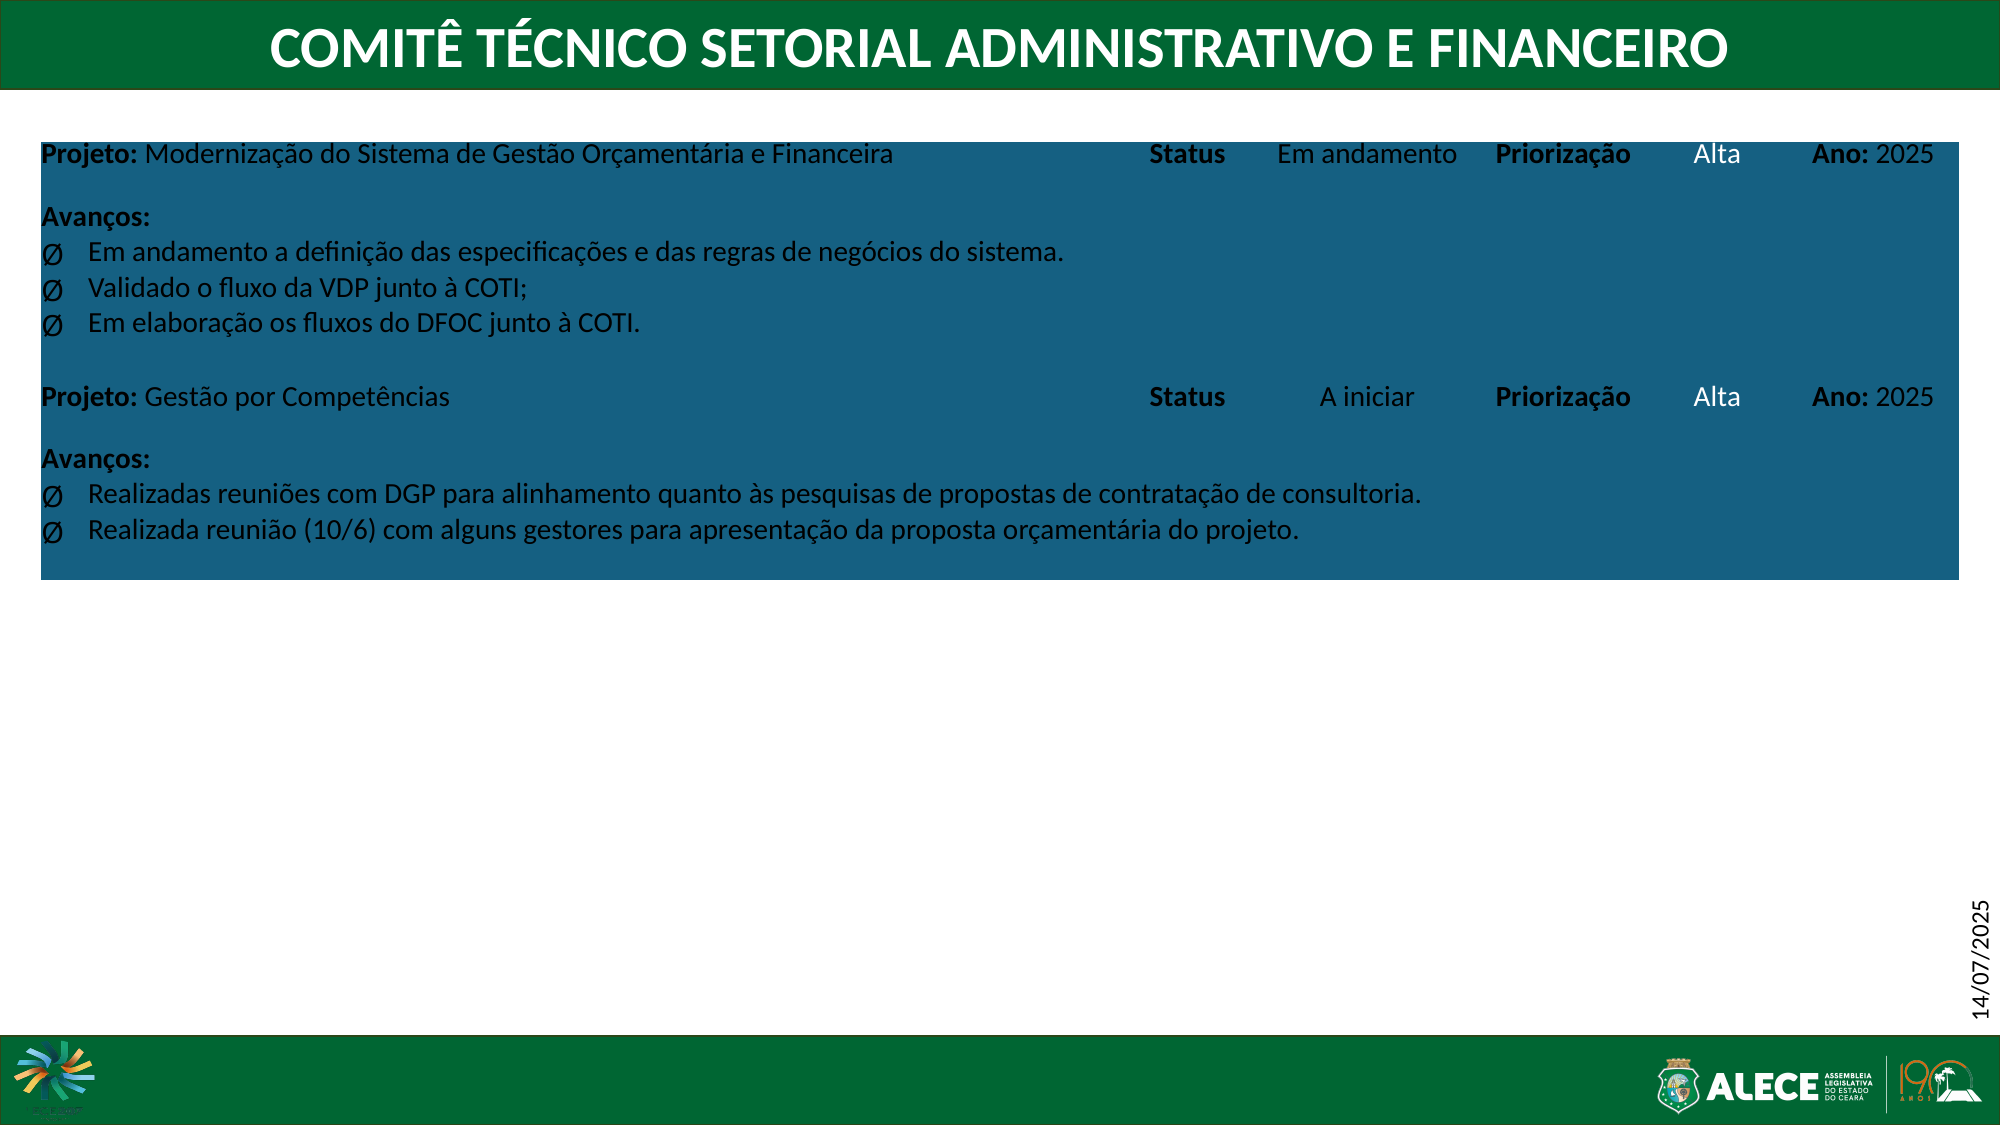

COMITÊ TÉCNICO SETORIAL ADMINISTRATIVO E FINANCEIRO
| Projeto: Modernização do Sistema de Gestão Orçamentária e Financeira | Status | Em andamento | Priorização | Alta | Ano: 2025 |
| --- | --- | --- | --- | --- | --- |
| Avanços: Em andamento a definição das especificações e das regras de negócios do sistema. Validado o fluxo da VDP junto à COTI; Em elaboração os fluxos do DFOC junto à COTI. | | | | | |
| Projeto: Gestão por Competências | Status | A iniciar | Priorização | Alta | Ano: 2025 |
| Avanços: Realizadas reuniões com DGP para alinhamento quanto às pesquisas de propostas de contratação de consultoria. Realizada reunião (10/6) com alguns gestores para apresentação da proposta orçamentária do projeto. | | | | | |
14/07/2025